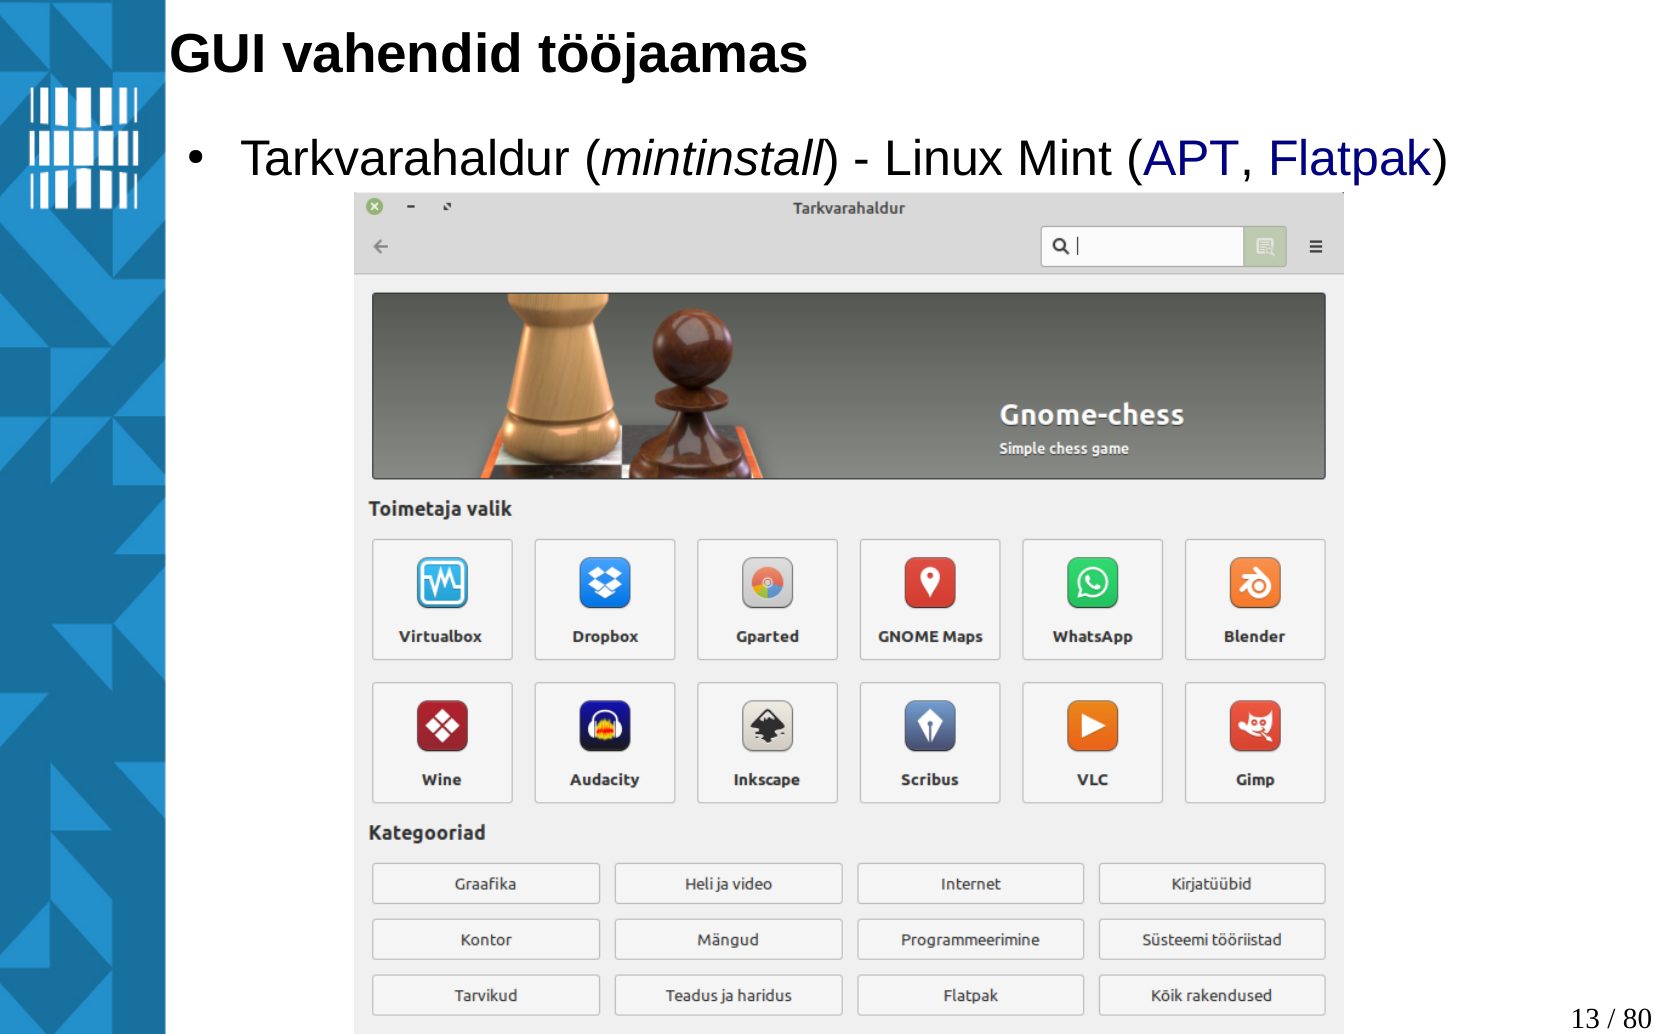

# GUI vahendid tööjaamas
Tarkvarahaldur (mintinstall) - Linux Mint (APT, Flatpak)
13